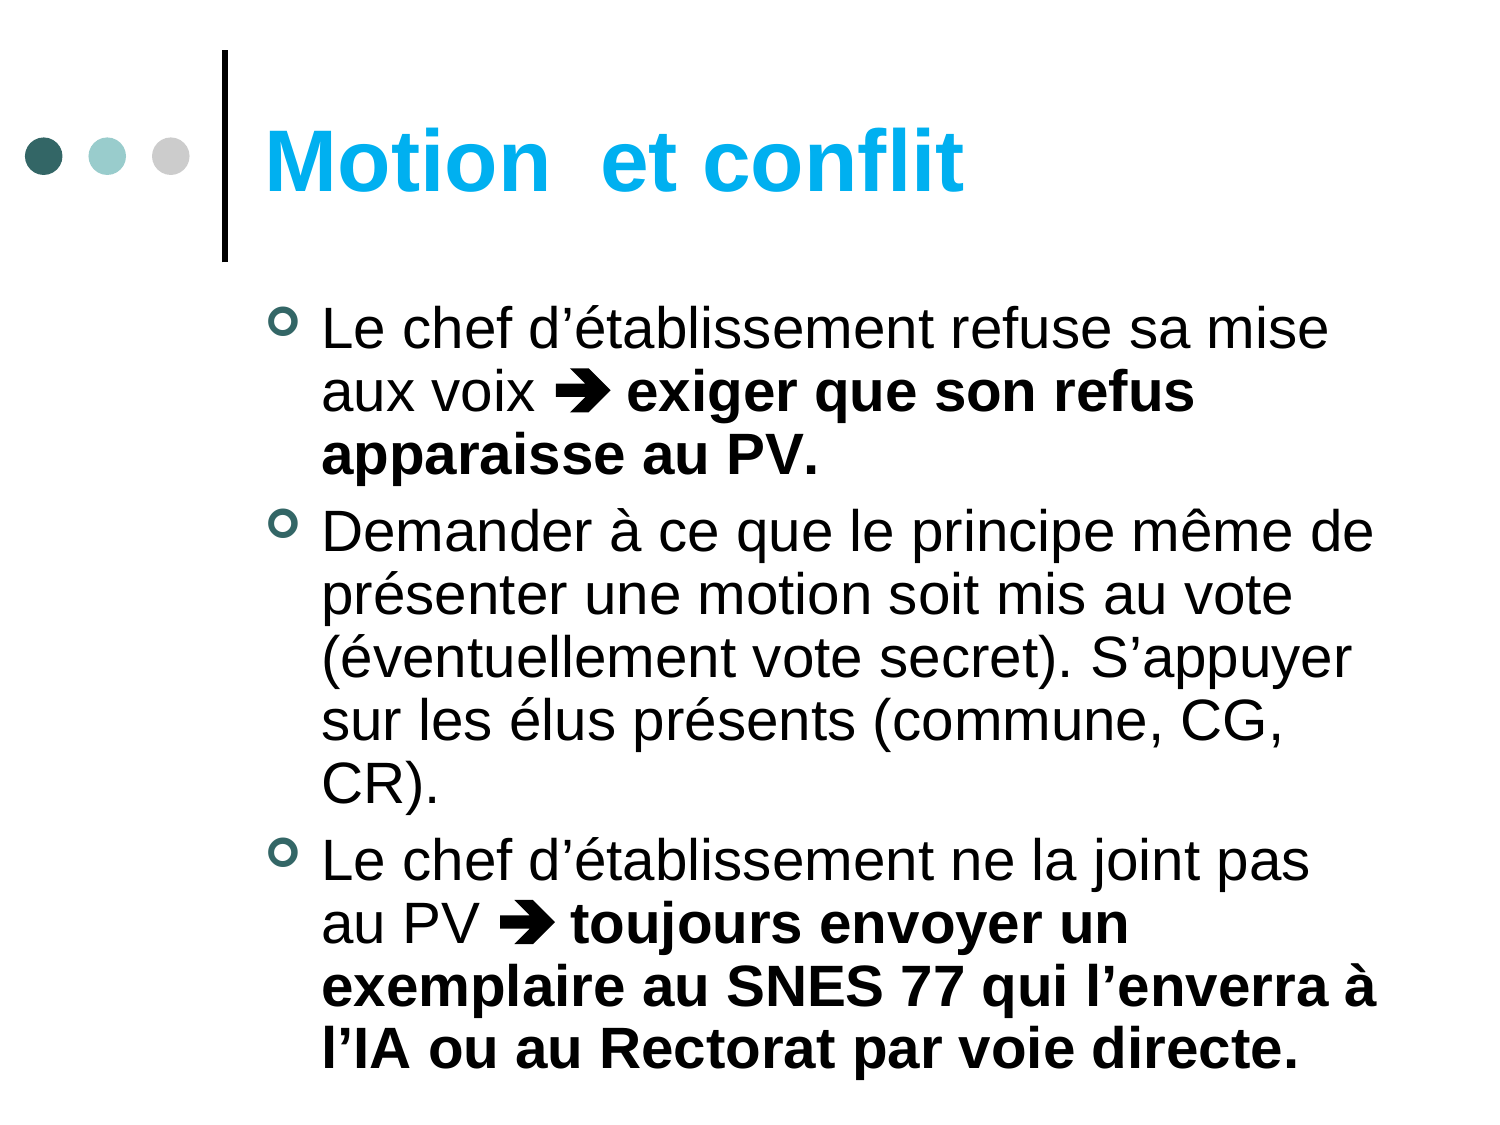

# Motion et conflit
Le chef d’établissement refuse sa mise aux voix  exiger que son refus apparaisse au PV.
Demander à ce que le principe même de présenter une motion soit mis au vote (éventuellement vote secret). S’appuyer sur les élus présents (commune, CG, CR).
Le chef d’établissement ne la joint pas au PV  toujours envoyer un exemplaire au SNES 77 qui l’enverra à l’IA ou au Rectorat par voie directe.